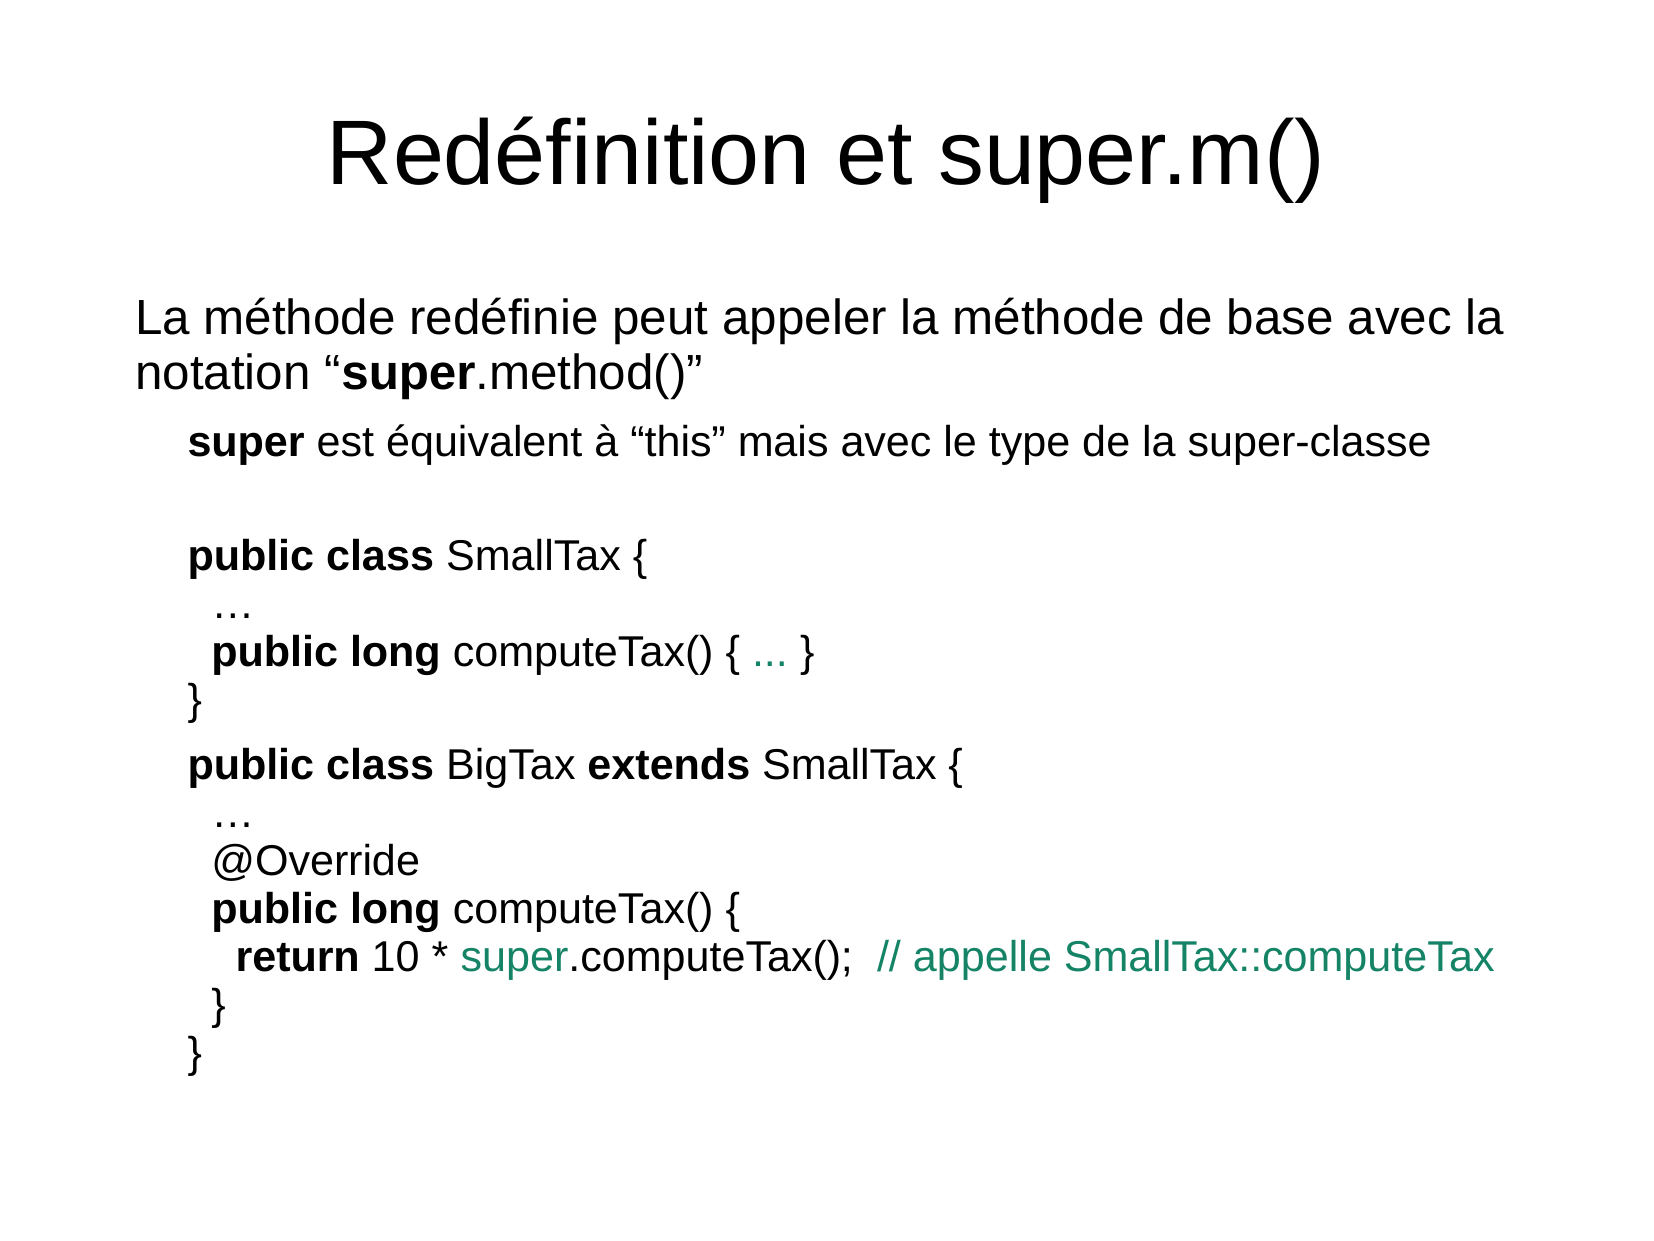

# Redéfinition et super.m()
La méthode redéfinie peut appeler la méthode de base avec la notation “super.method()”
super est équivalent à “this” mais avec le type de la super-classe
public class SmallTax {
 …
 public long computeTax() { ... }
}
public class BigTax extends SmallTax {
 …
 @Override
 public long computeTax() {
 return 10 * super.computeTax(); // appelle SmallTax::computeTax
 }
}